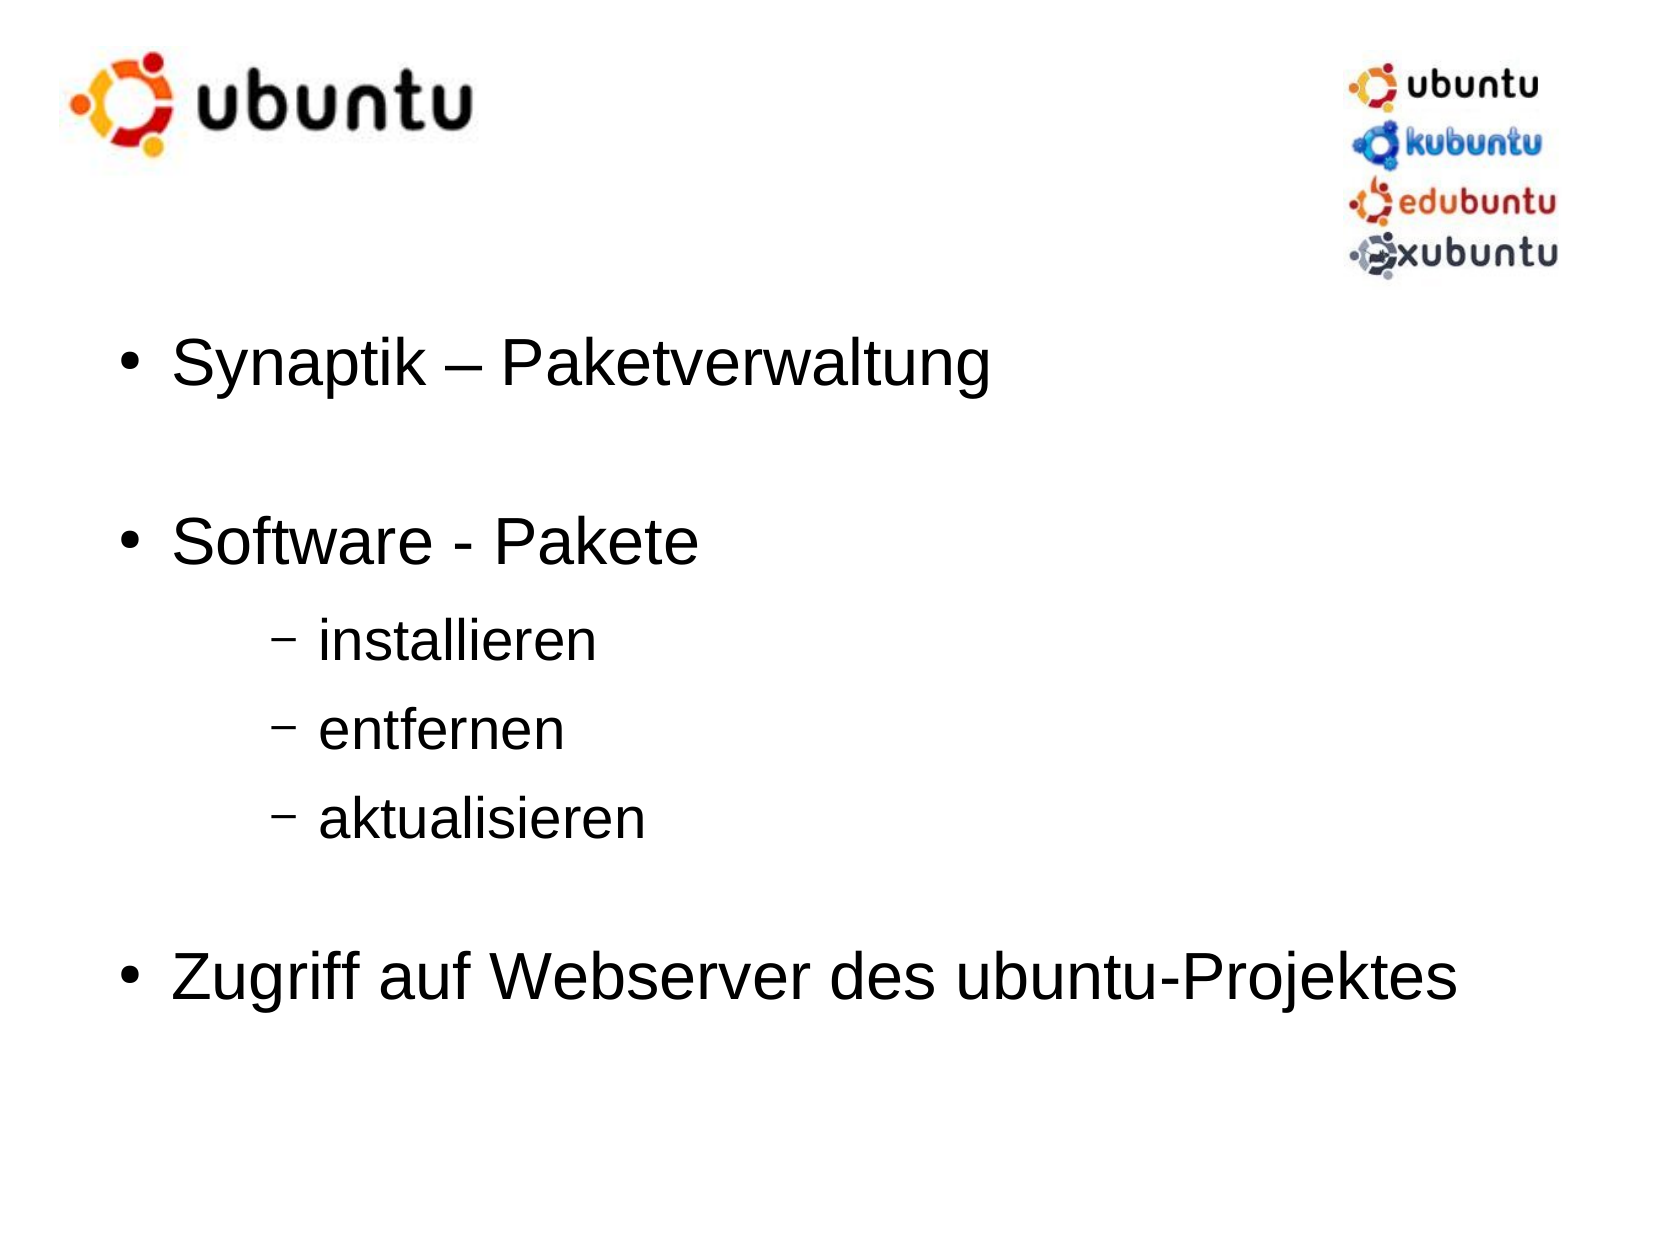

# Synaptik – Paketverwaltung
Software - Pakete
installieren
entfernen
aktualisieren
Zugriff auf Webserver des ubuntu-Projektes